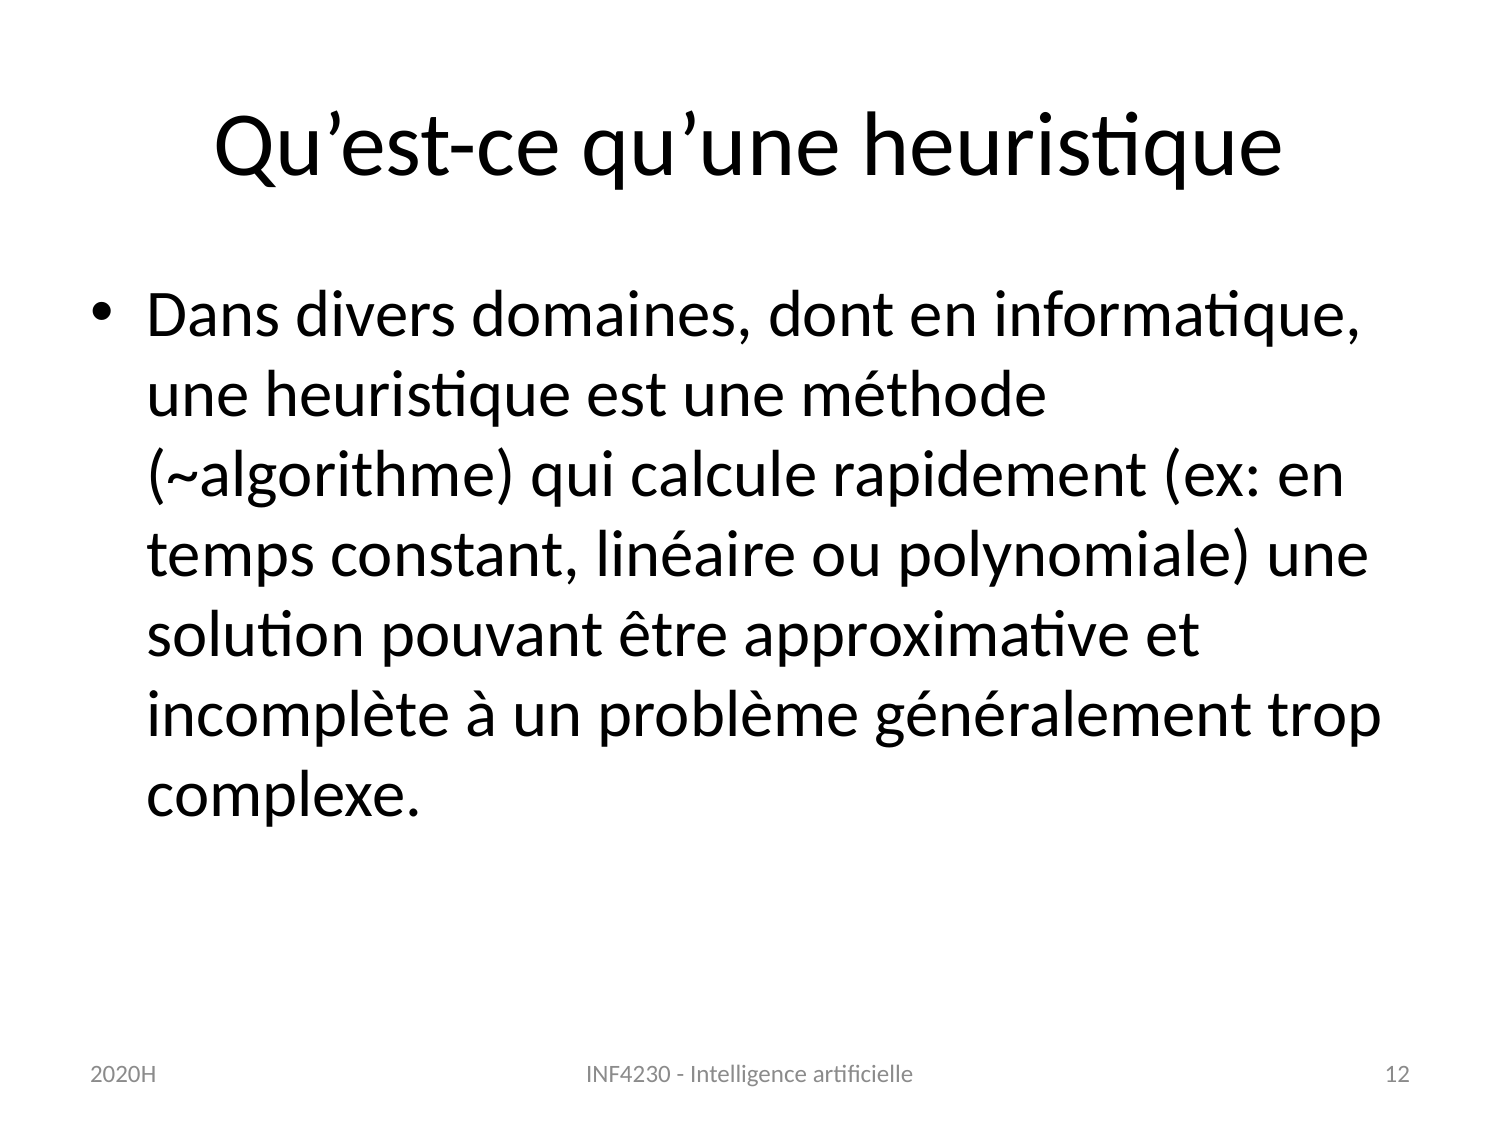

# Qu’est-ce qu’une heuristique
Dans divers domaines, dont en informatique, une heuristique est une méthode (~algorithme) qui calcule rapidement (ex: en temps constant, linéaire ou polynomiale) une solution pouvant être approximative et incomplète à un problème généralement trop complexe.
2020H
INF4230 - Intelligence artificielle